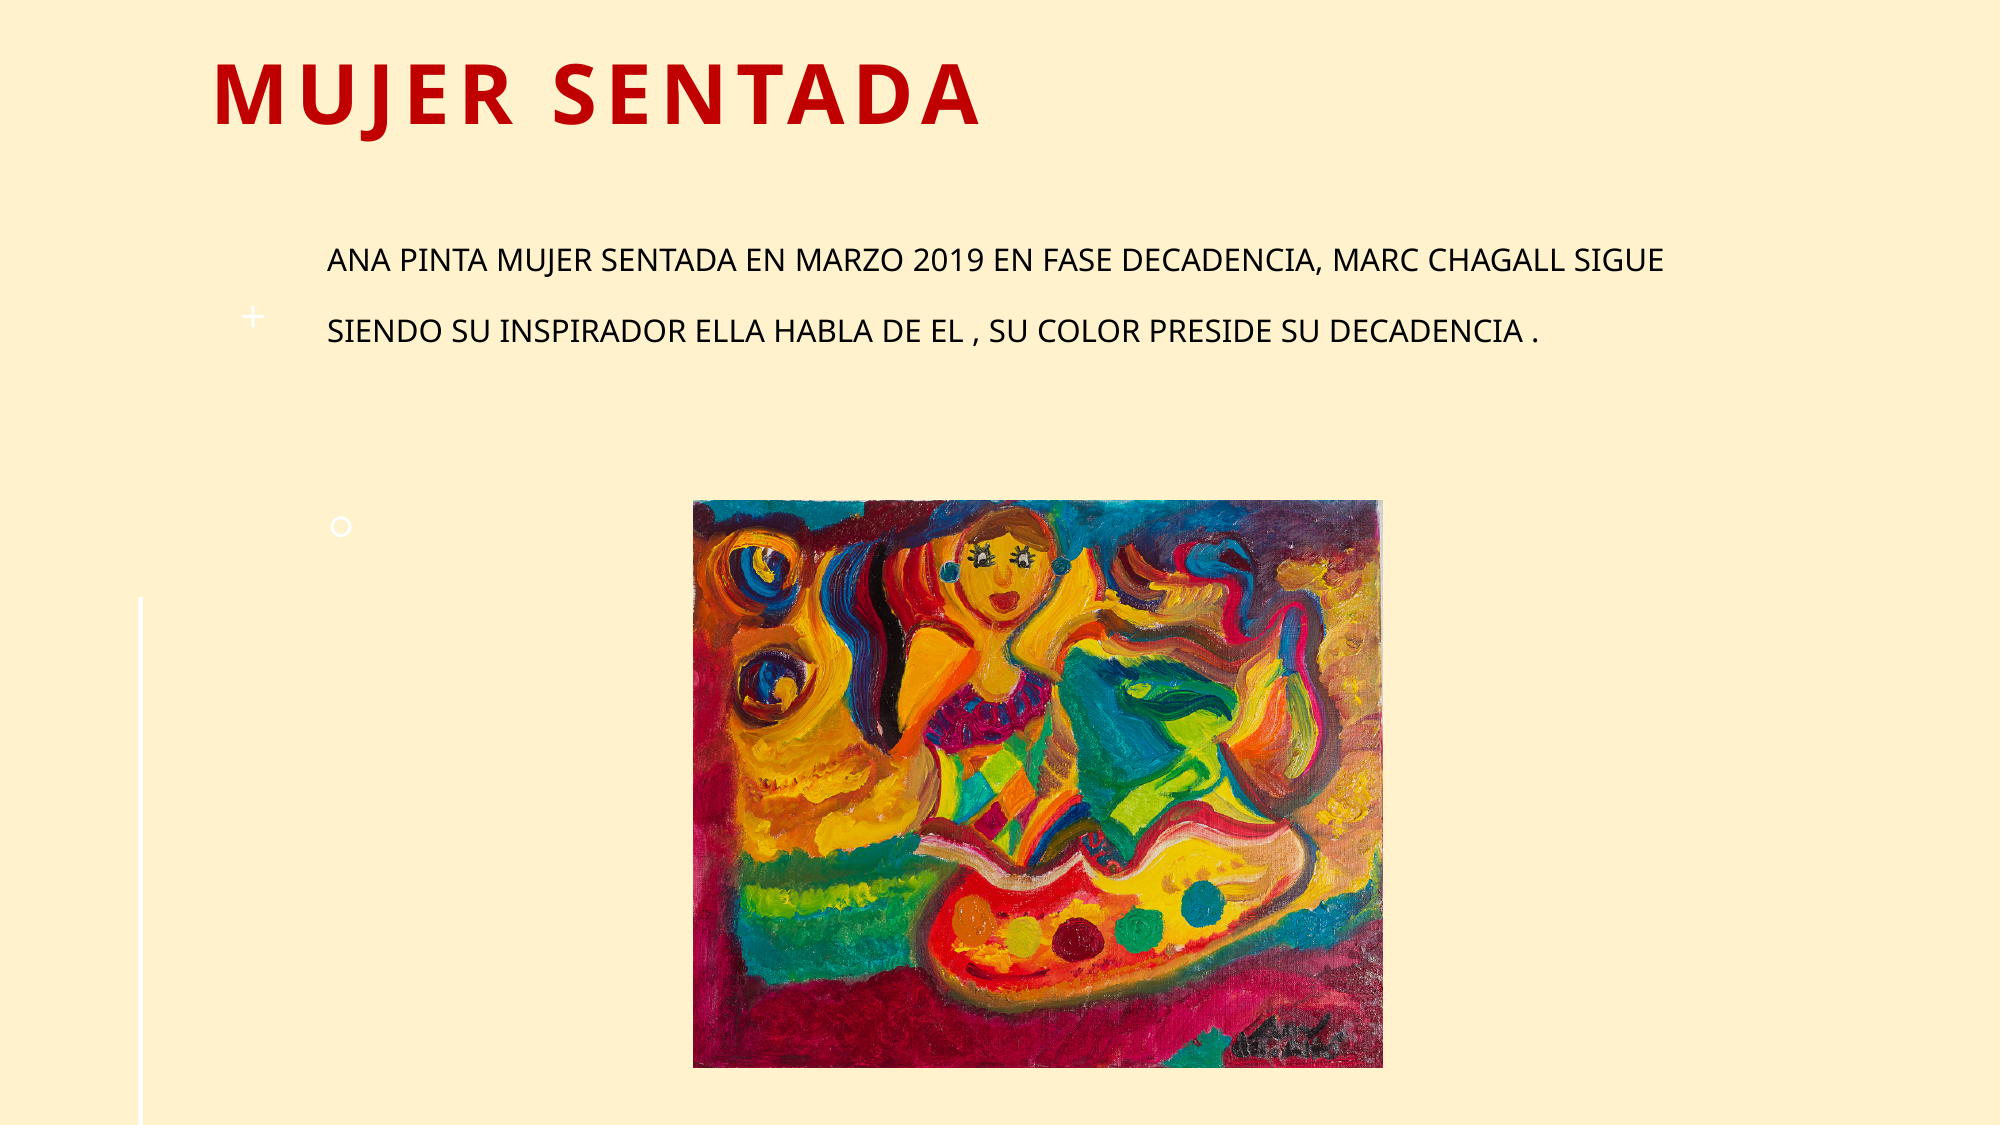

MUJER SENTADA
# ANA PINTA MUJER SENTADA EN MARZO 2019 EN FASE DECADENCIA, MARC CHAGALL SIGUE SIENDO SU INSPIRADOR ELLA HABLA DE EL , SU COLOR PRESIDE SU DECADENCIA .